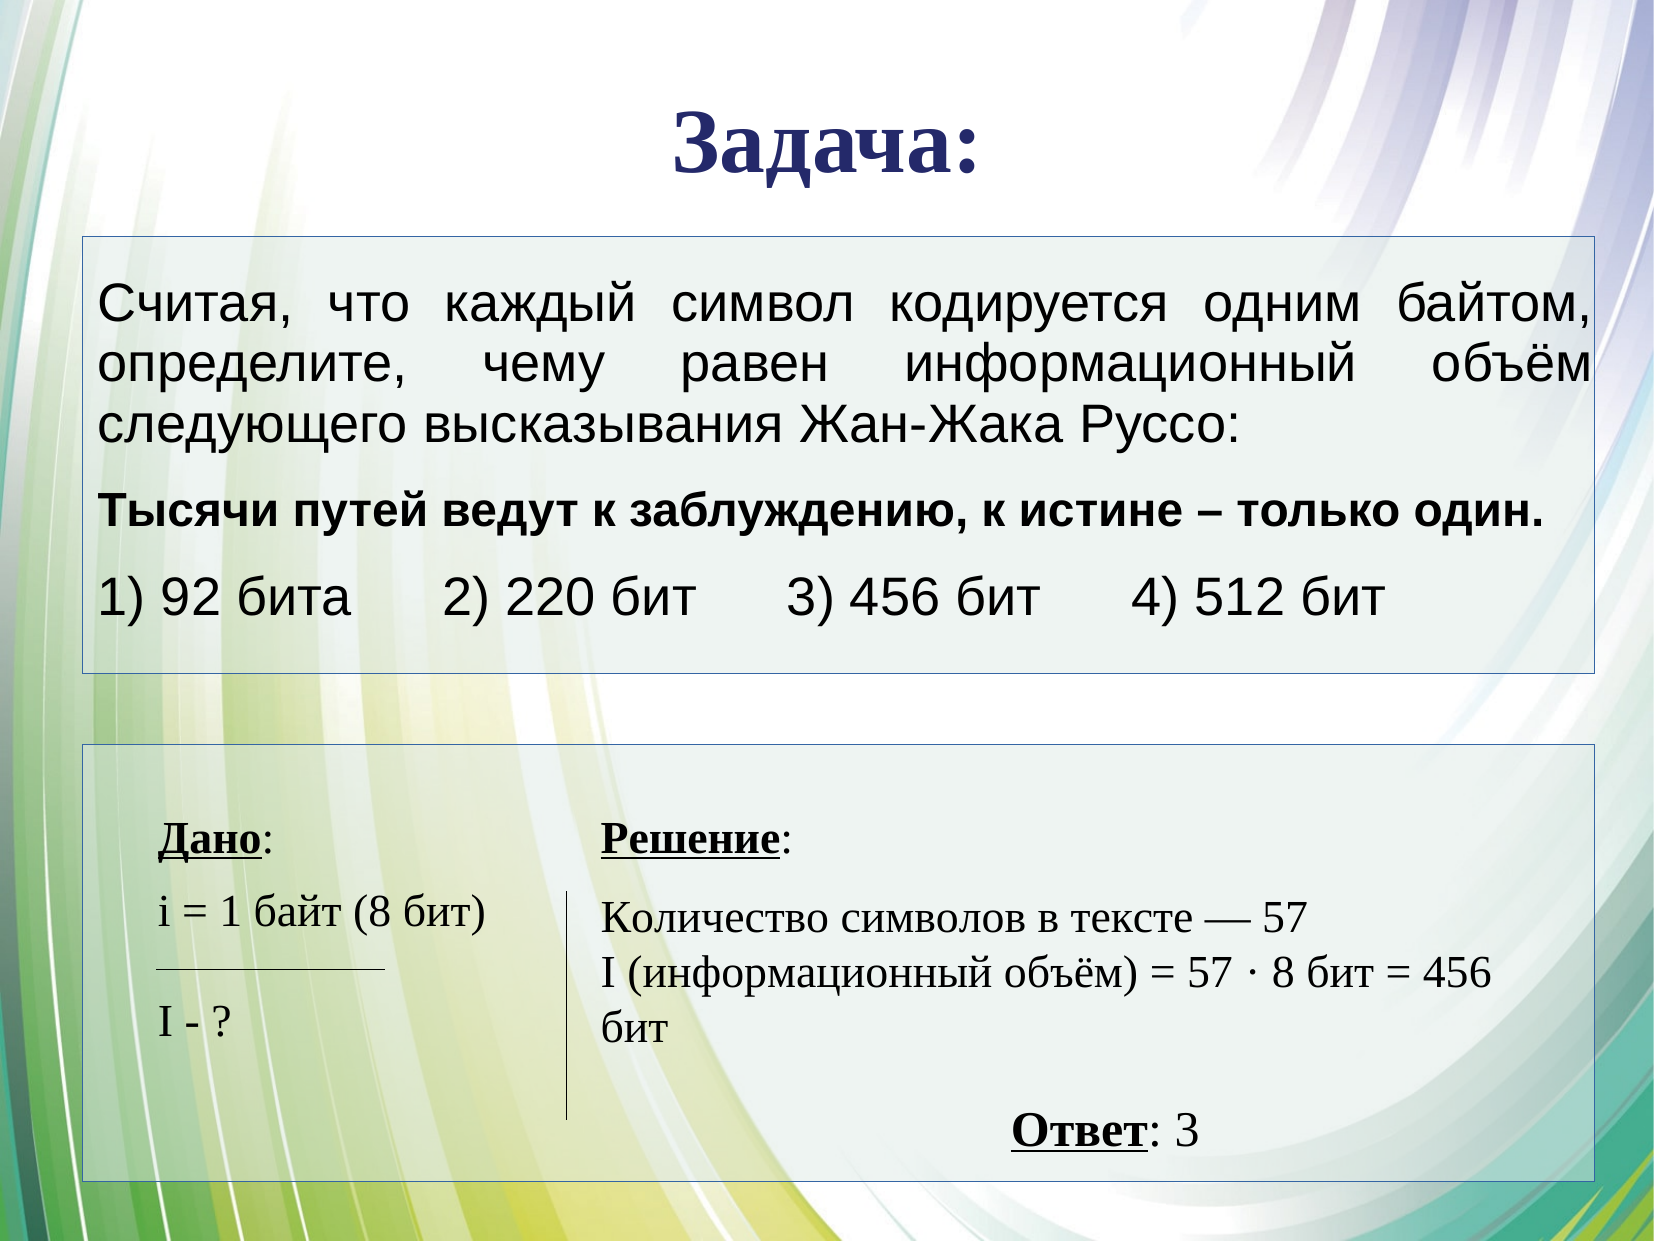

# Задача:
Считая, что каждый символ кодируется одним байтом, определите, чему равен информационный объём следующего высказывания Жан-Жака Руссо:
Тысячи путей ведут к заблуждению, к истине – только один.
1) 92 бита 2) 220 бит 3) 456 бит 4) 512 бит
Решение:
Количество символов в тексте — 57
I (информационный объём) = 57 · 8 бит = 456 бит
Дано:
i = 1 байт (8 бит)
I - ?
Ответ: 3